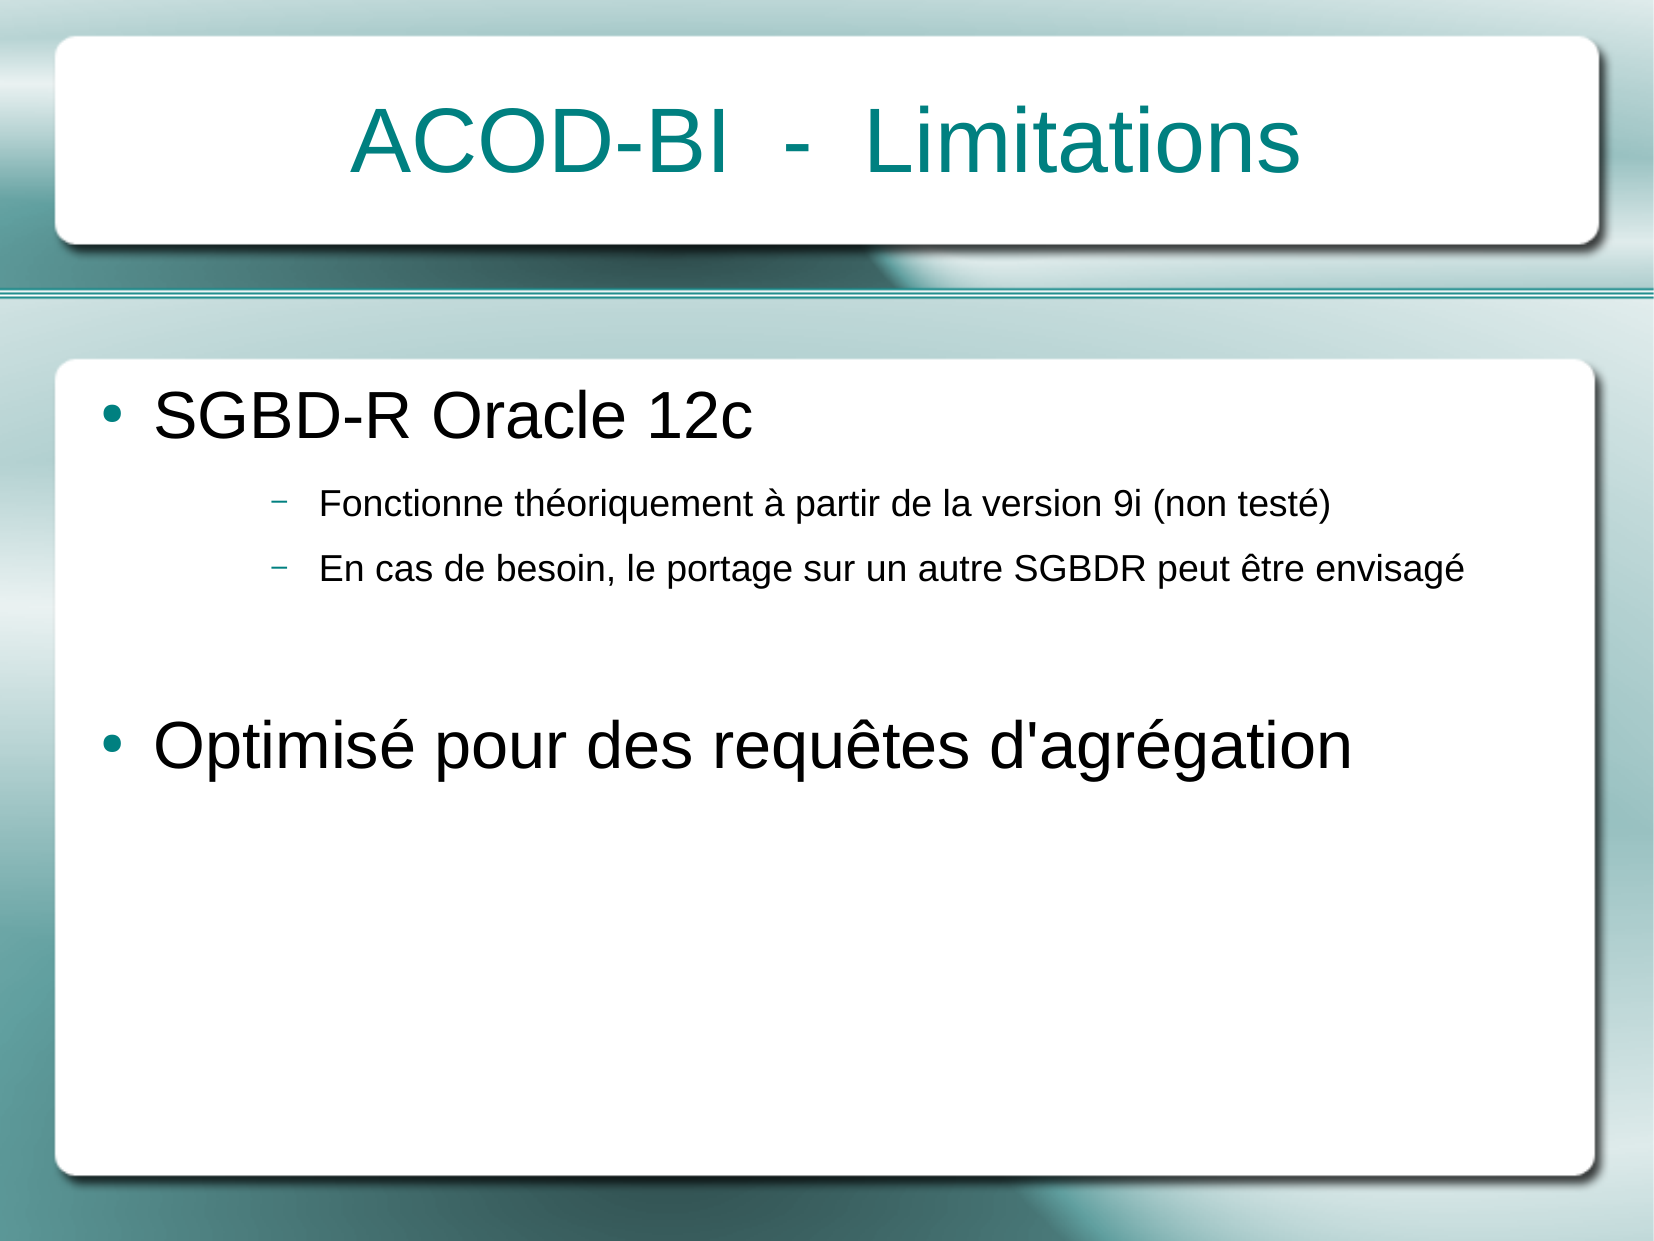

# ACOD-BI - Limitations
SGBD-R Oracle 12c
Fonctionne théoriquement à partir de la version 9i (non testé)
En cas de besoin, le portage sur un autre SGBDR peut être envisagé
Optimisé pour des requêtes d'agrégation